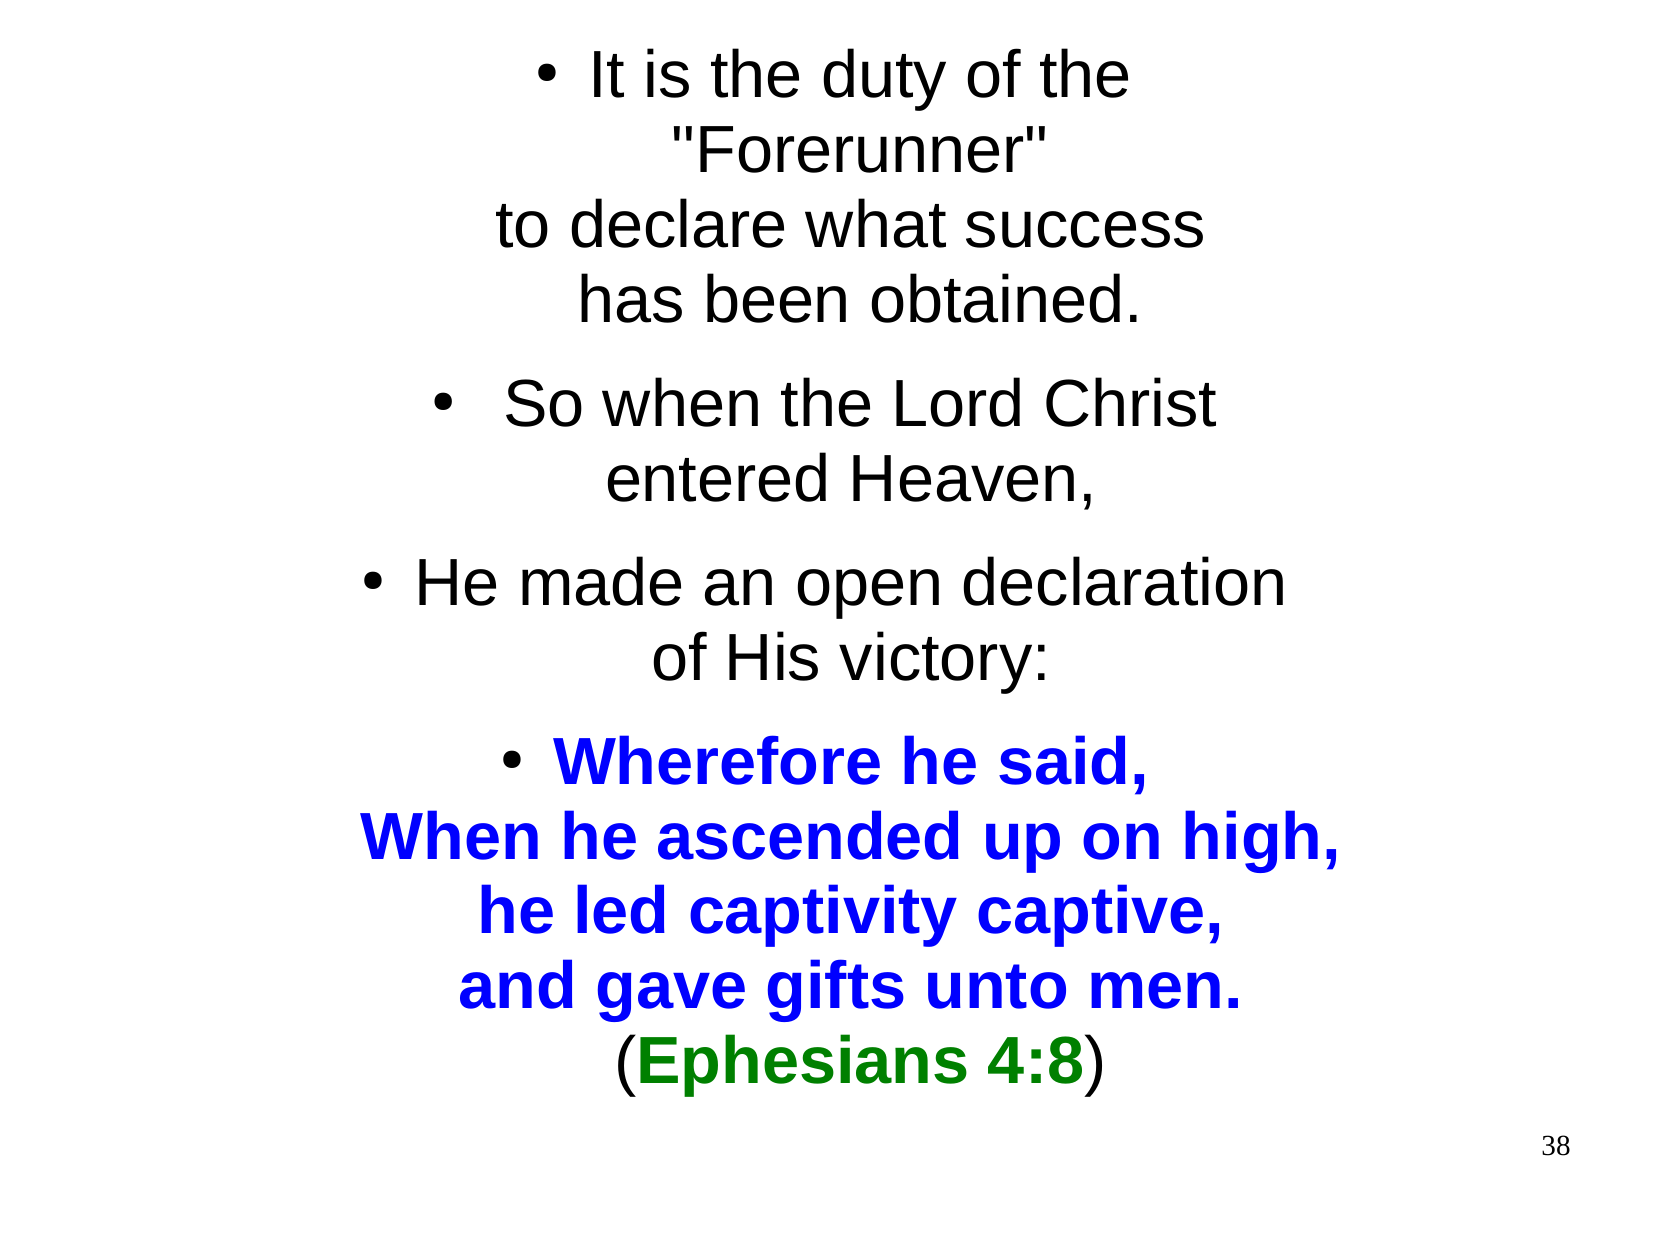

# It is the duty of the "Forerunner" to declare what success has been obtained.
 So when the Lord Christ
entered Heaven,
He made an open declaration
of His victory:
Wherefore he said,
When he ascended up on high,
he led captivity captive,
and gave gifts unto men.
(Ephesians 4:8)
38